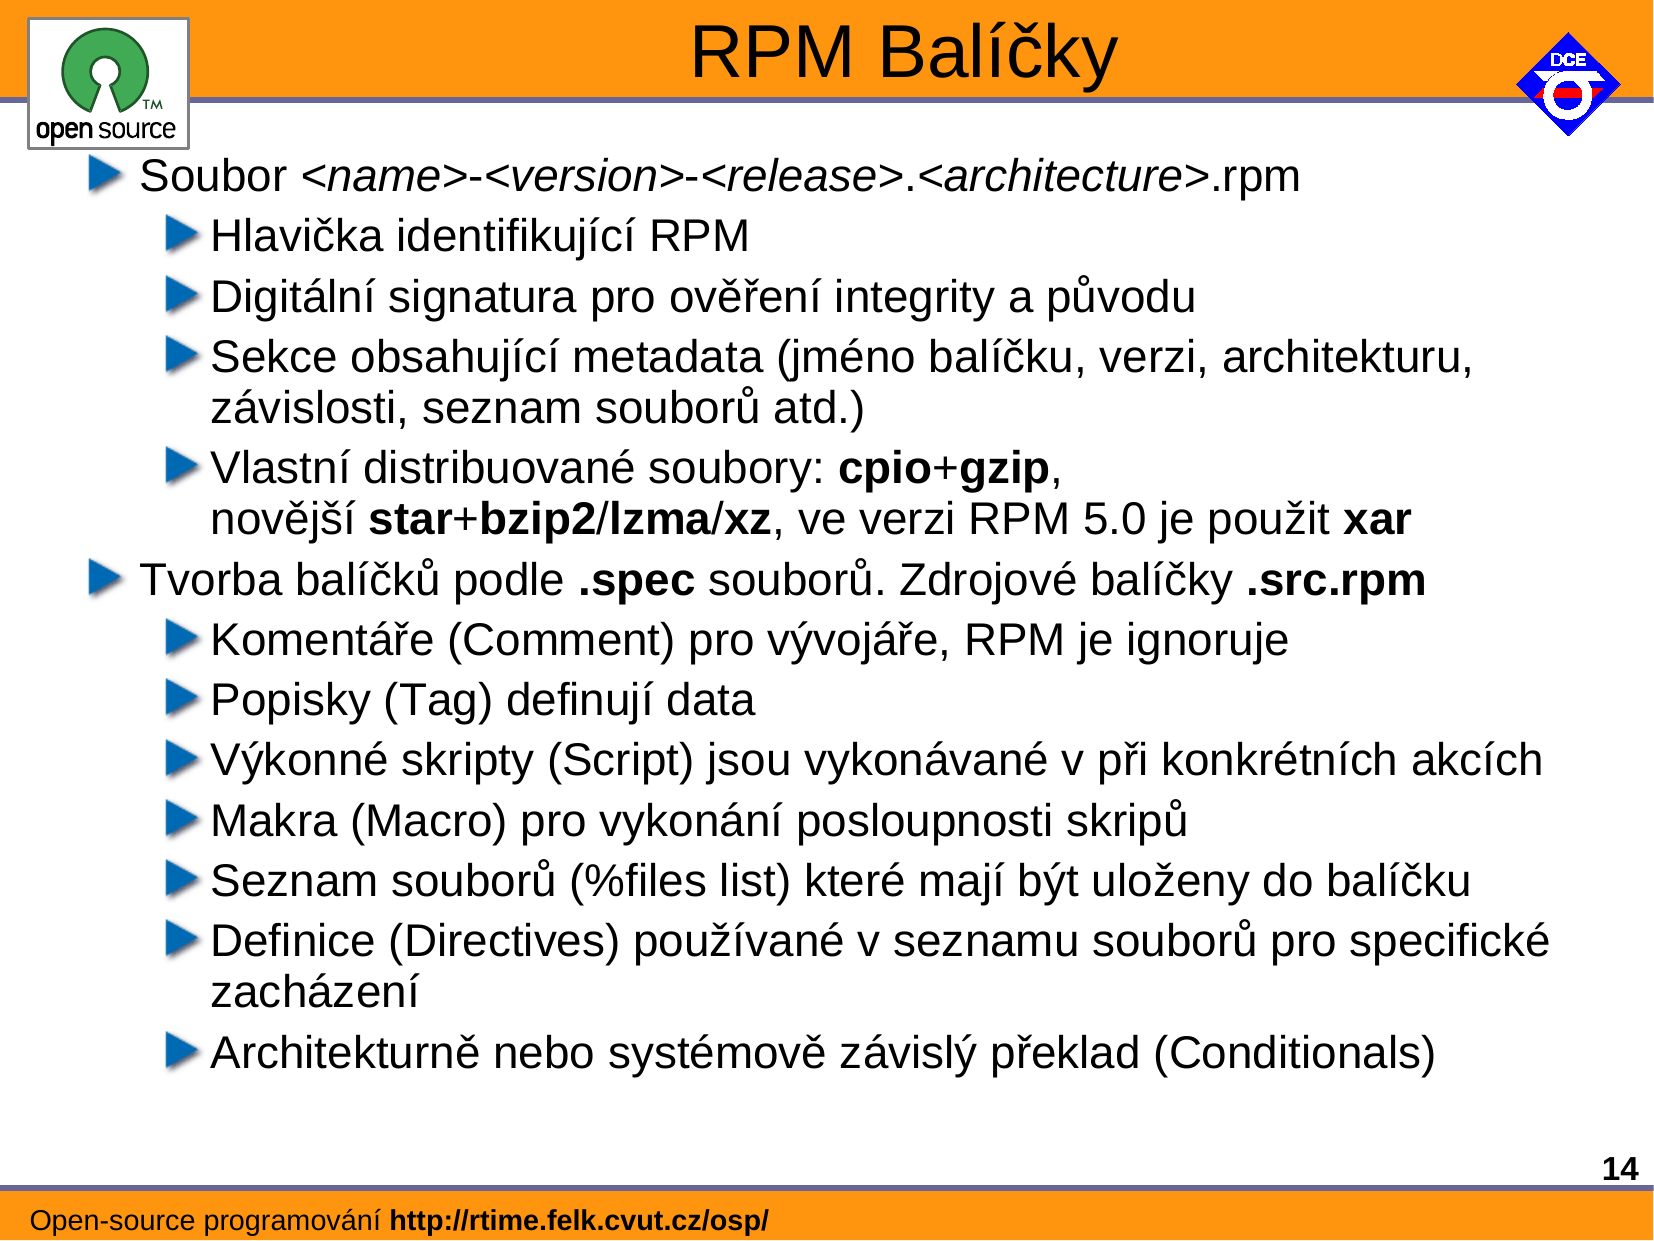

# RPM Balíčky
Soubor <name>-<version>-<release>.<architecture>.rpm
Hlavička identifikující RPM
Digitální signatura pro ověření integrity a původu
Sekce obsahující metadata (jméno balíčku, verzi, architekturu, závislosti, seznam souborů atd.)
Vlastní distribuované soubory: cpio+gzip, novější star+bzip2/lzma/xz, ve verzi RPM 5.0 je použit xar
Tvorba balíčků podle .spec souborů. Zdrojové balíčky .src.rpm
Komentáře (Comment) pro vývojáře, RPM je ignoruje
Popisky (Tag) definují data
Výkonné skripty (Script) jsou vykonávané v při konkrétních akcích
Makra (Macro) pro vykonání posloupnosti skripů
Seznam souborů (%files list) které mají být uloženy do balíčku
Definice (Directives) používané v seznamu souborů pro specifické zacházení
Architekturně nebo systémově závislý překlad (Conditionals)